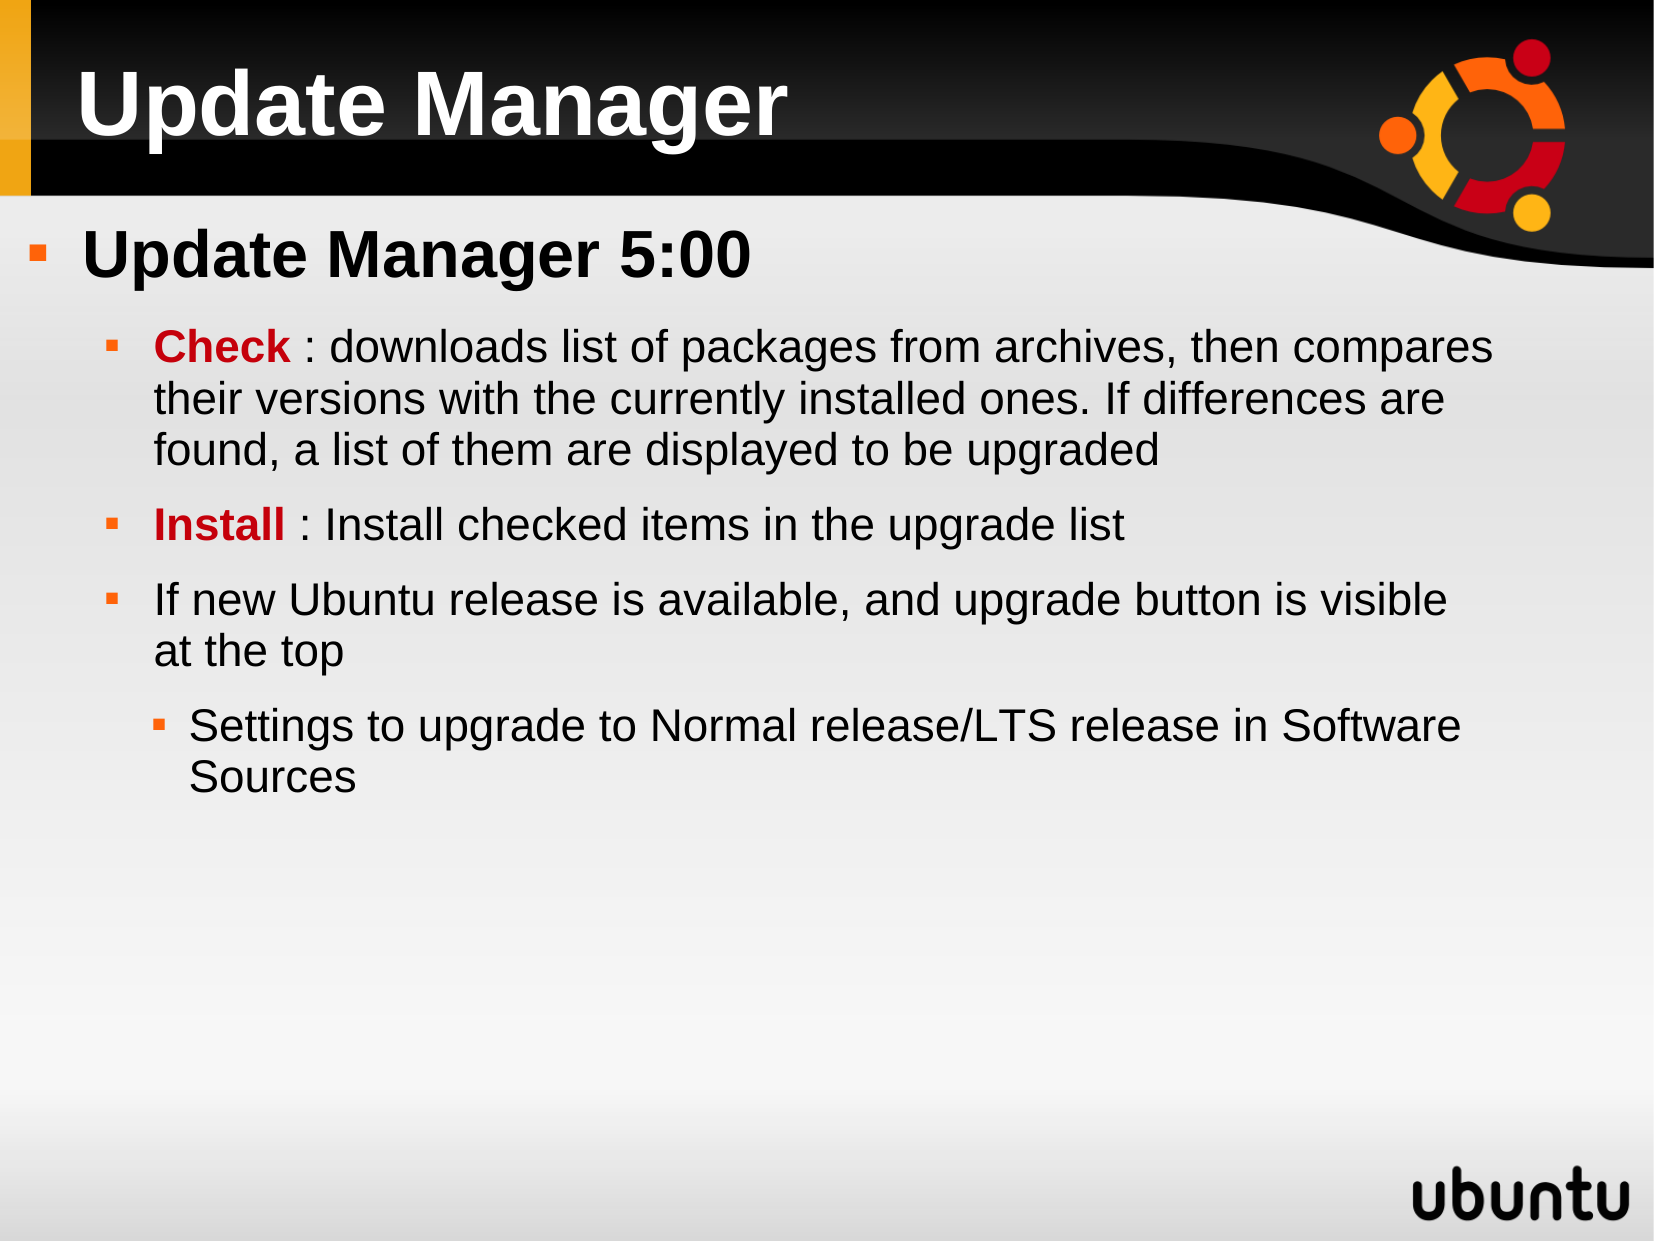

# Update Manager
Update Manager 5:00
Check : downloads list of packages from archives, then compares their versions with the currently installed ones. If differences are found, a list of them are displayed to be upgraded
Install : Install checked items in the upgrade list
If new Ubuntu release is available, and upgrade button is visible at the top
Settings to upgrade to Normal release/LTS release in Software Sources